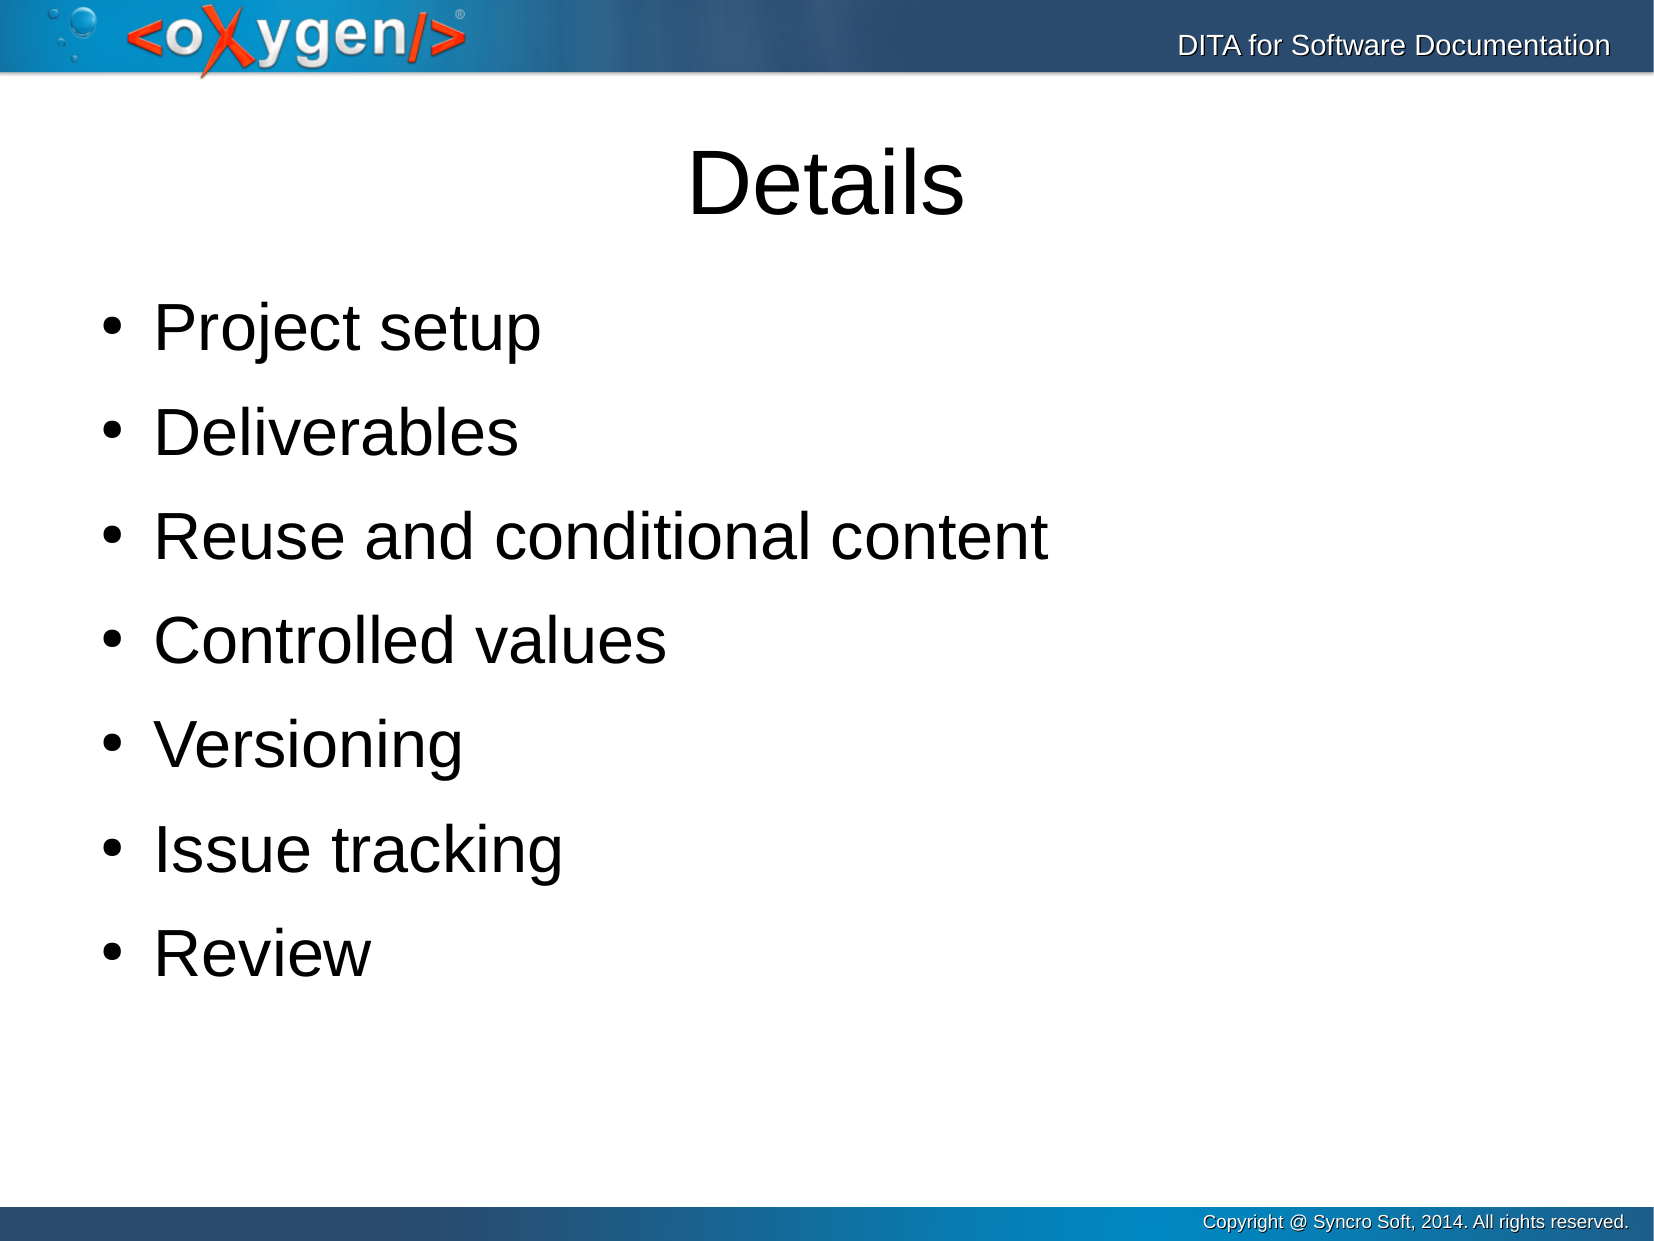

# Details
Project setup
Deliverables
Reuse and conditional content
Controlled values
Versioning
Issue tracking
Review